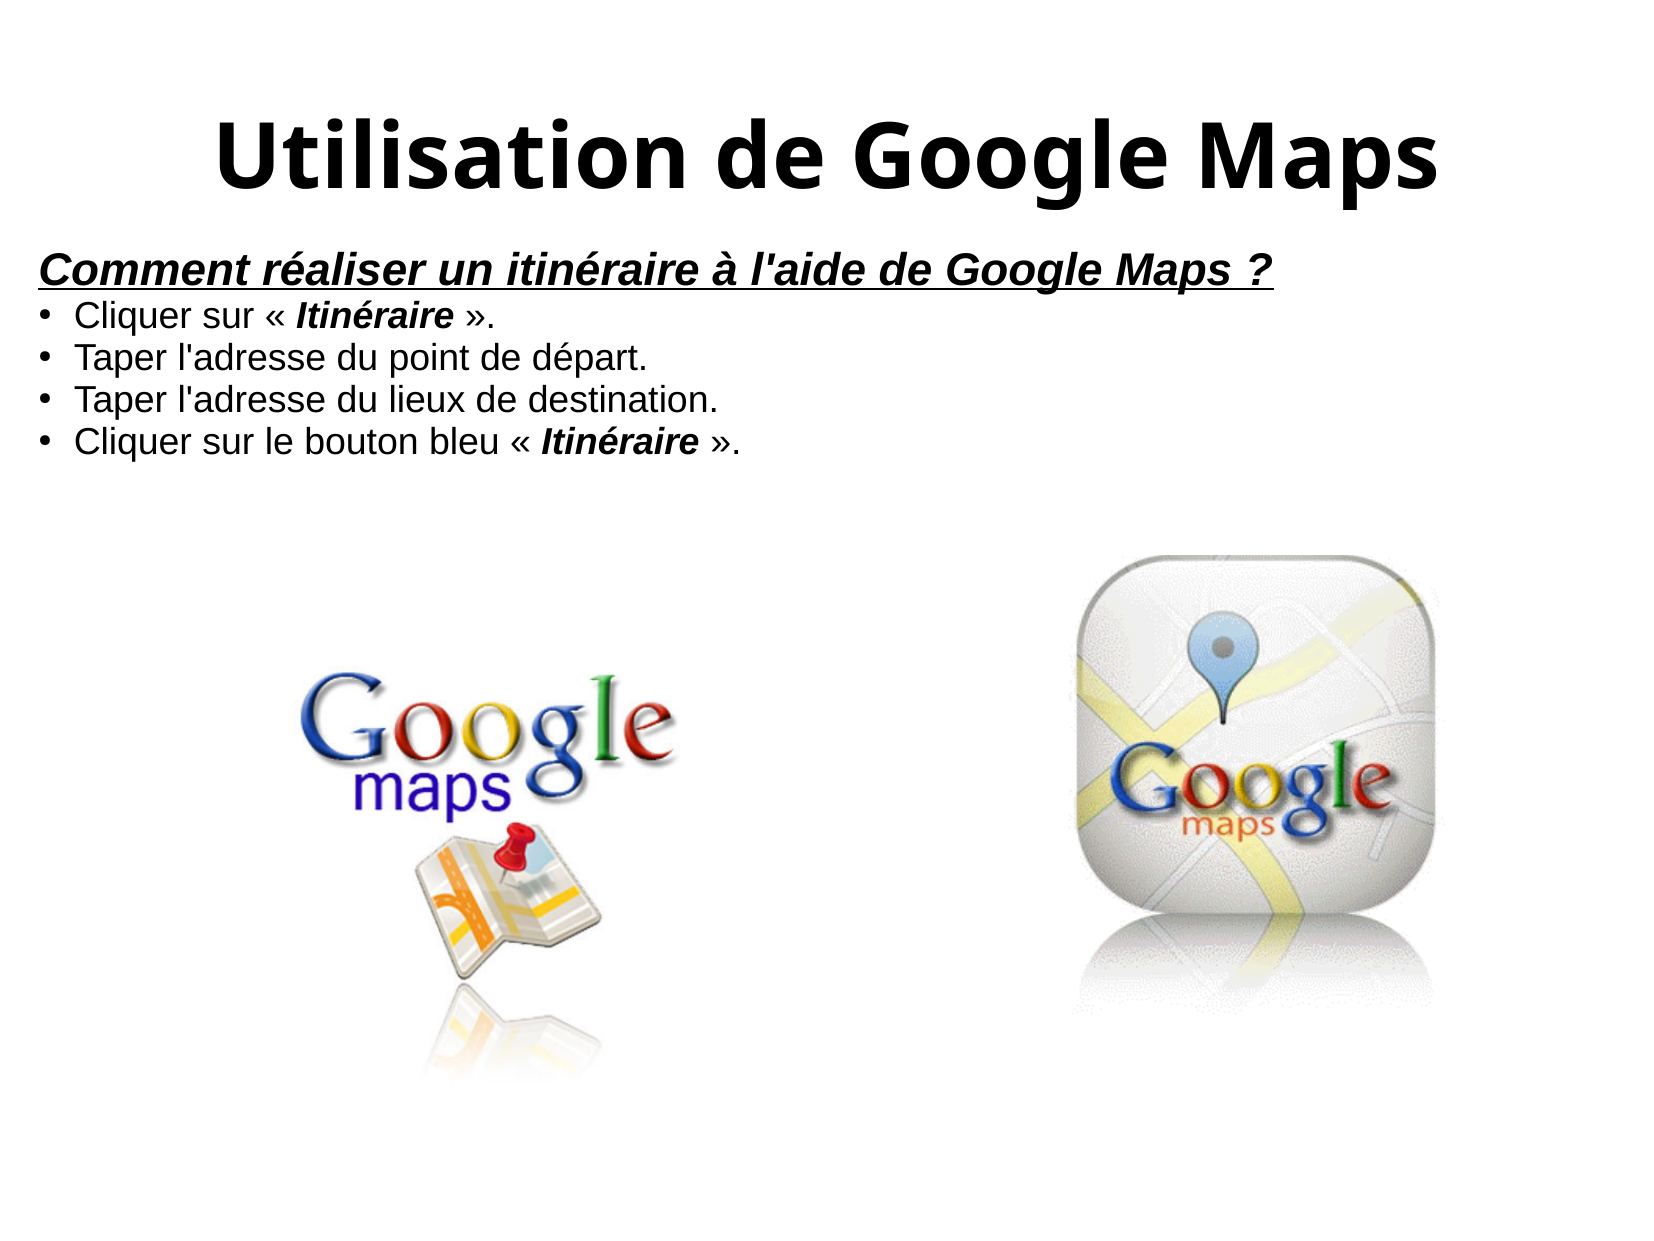

# Utilisation de Google Maps
Comment réaliser un itinéraire à l'aide de Google Maps ?
Cliquer sur « Itinéraire ».
Taper l'adresse du point de départ.
Taper l'adresse du lieux de destination.
Cliquer sur le bouton bleu « Itinéraire ».